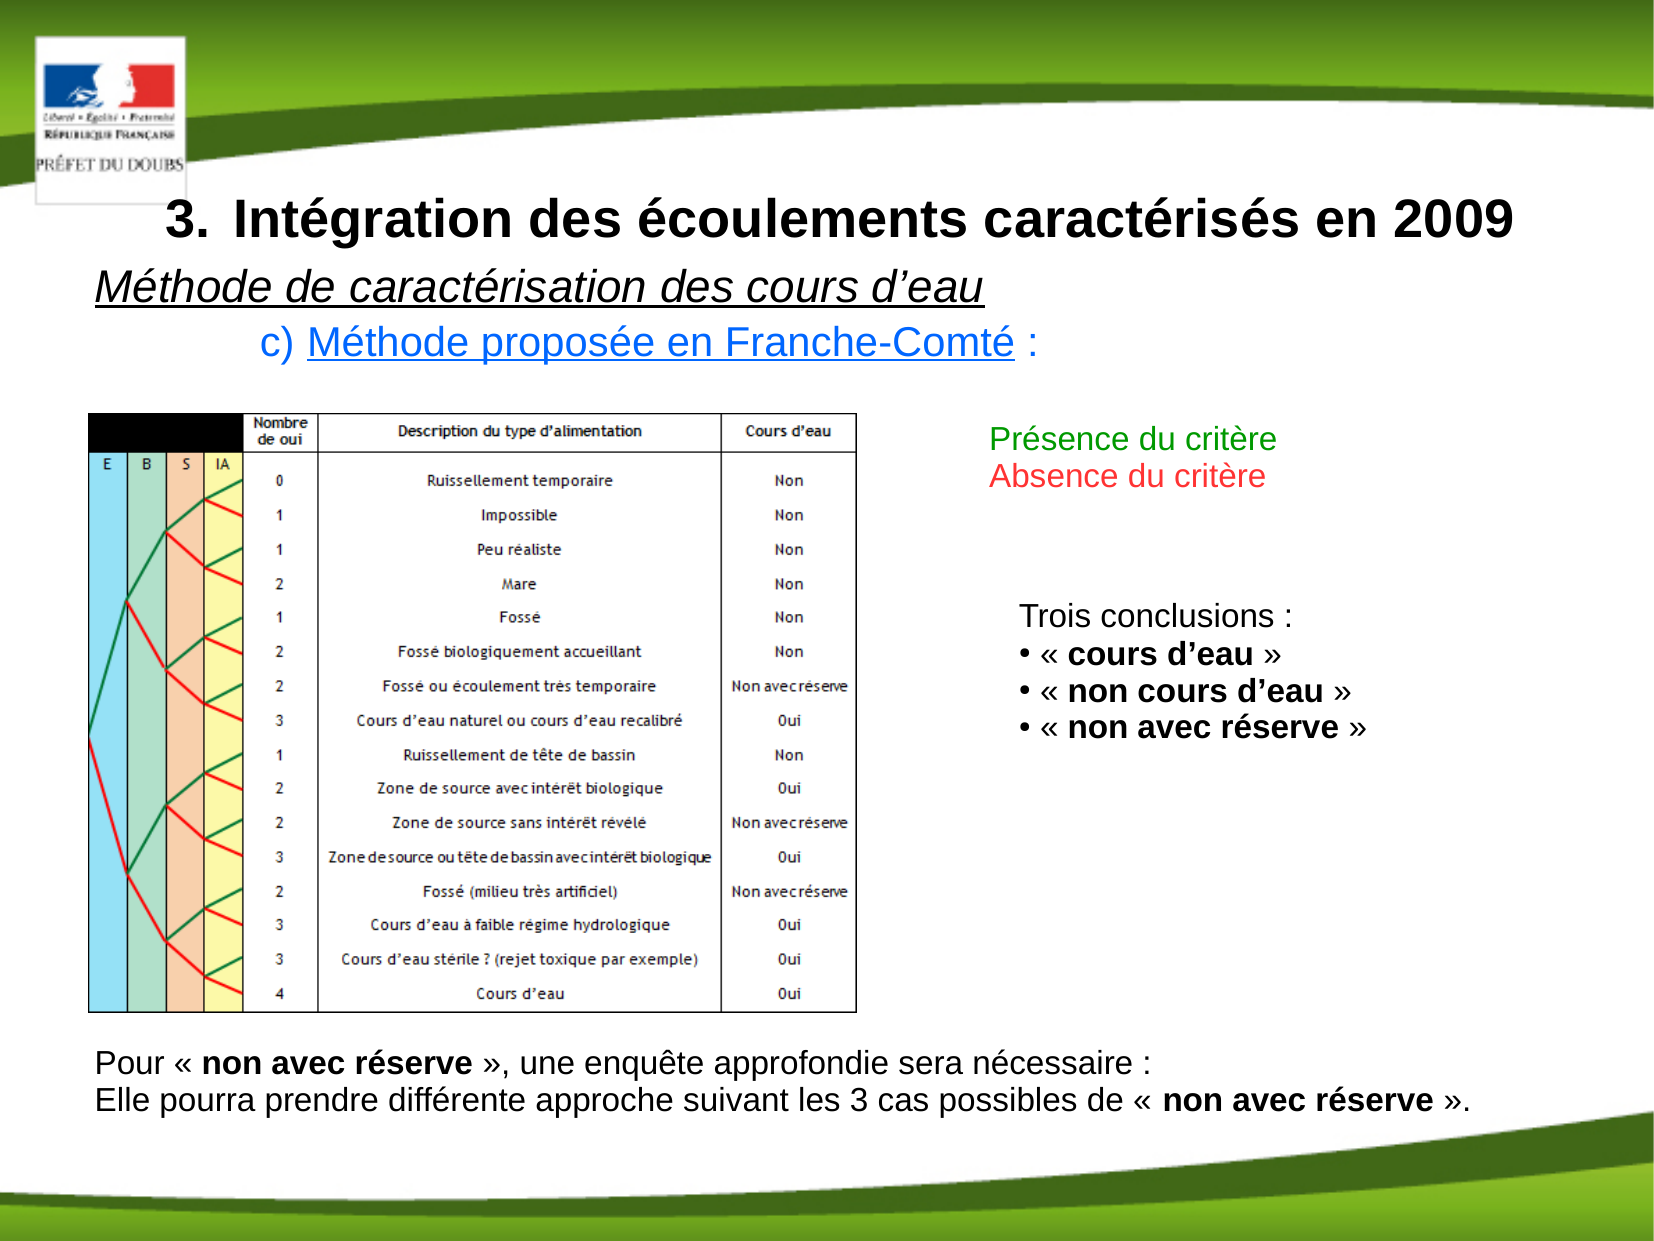

#
 Intégration des écoulements caractérisés en 2009
Méthode de caractérisation des cours d’eau
Méthode proposée en Franche-Comté :
Pour « non avec réserve », une enquête approfondie sera nécessaire :
Elle pourra prendre différente approche suivant les 3 cas possibles de « non avec réserve ».
Présence du critère
Absence du critère
Trois conclusions :
 « cours d’eau »
 « non cours d’eau »
 « non avec réserve »